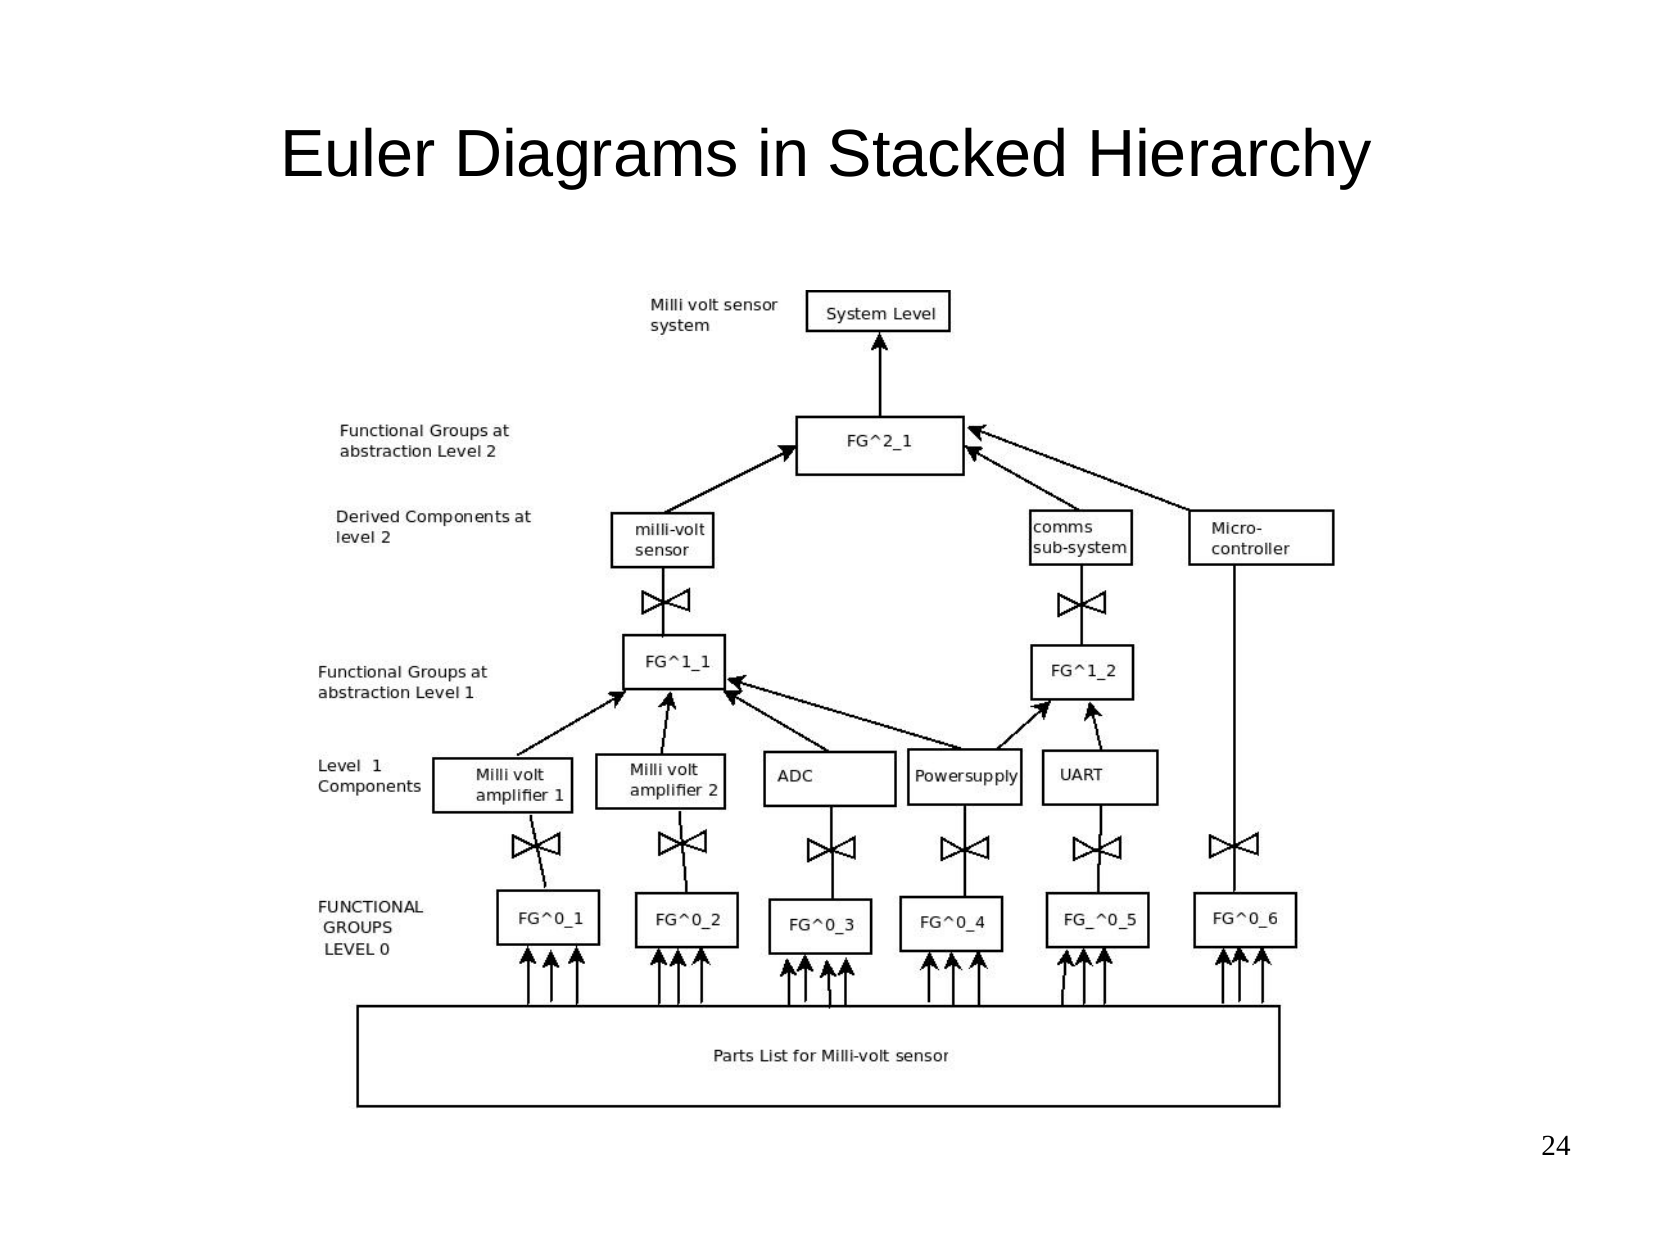

# Euler Diagrams in Stacked Hierarchy
24